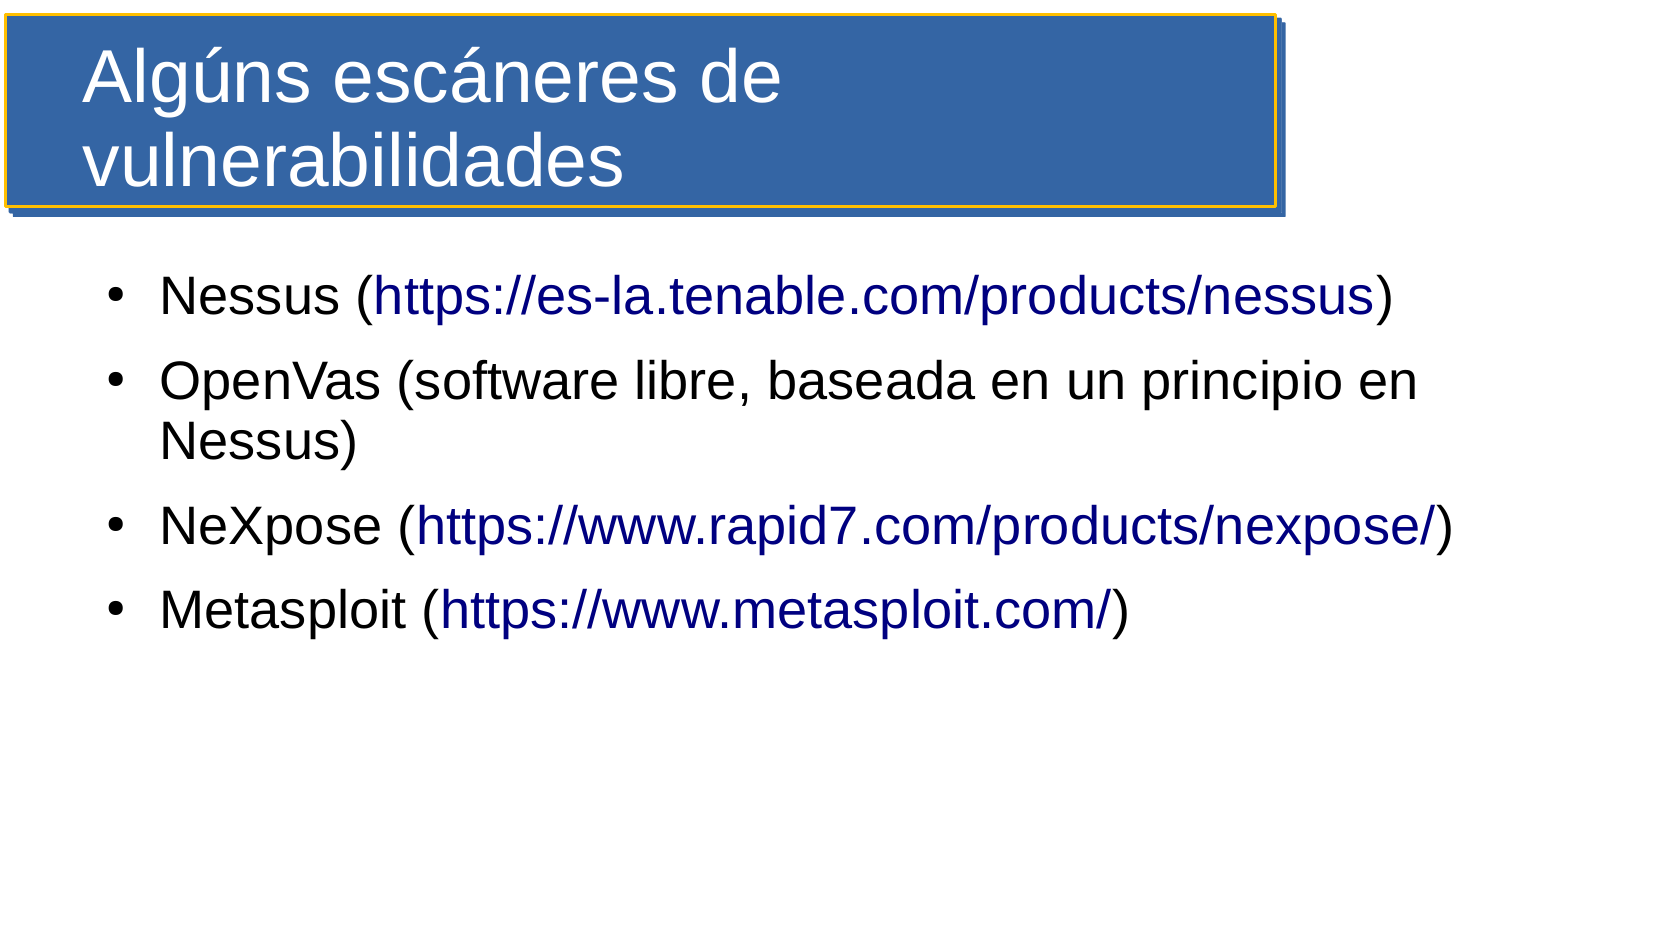

# Algúns escáneres de vulnerabilidades
Nessus (https://es-la.tenable.com/products/nessus)
OpenVas (software libre, baseada en un principio en Nessus)
NeXpose (https://www.rapid7.com/products/nexpose/)
Metasploit (https://www.metasploit.com/)